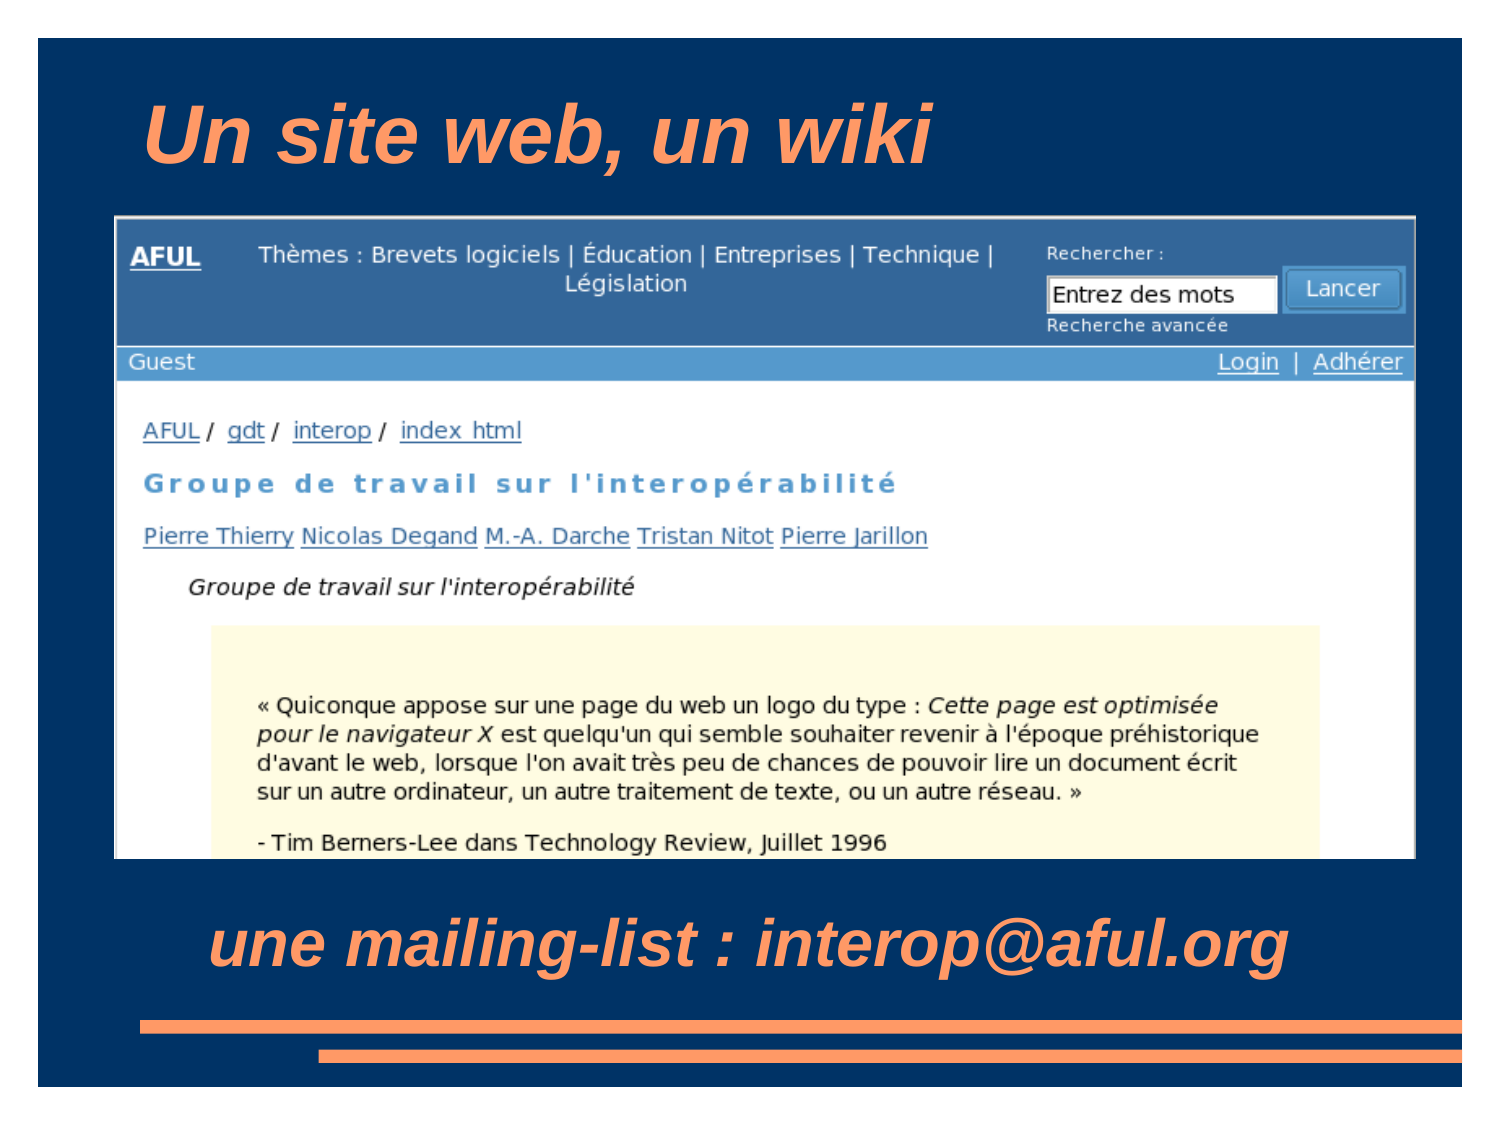

# Un site web, un wiki
une mailing-list : interop@aful.org